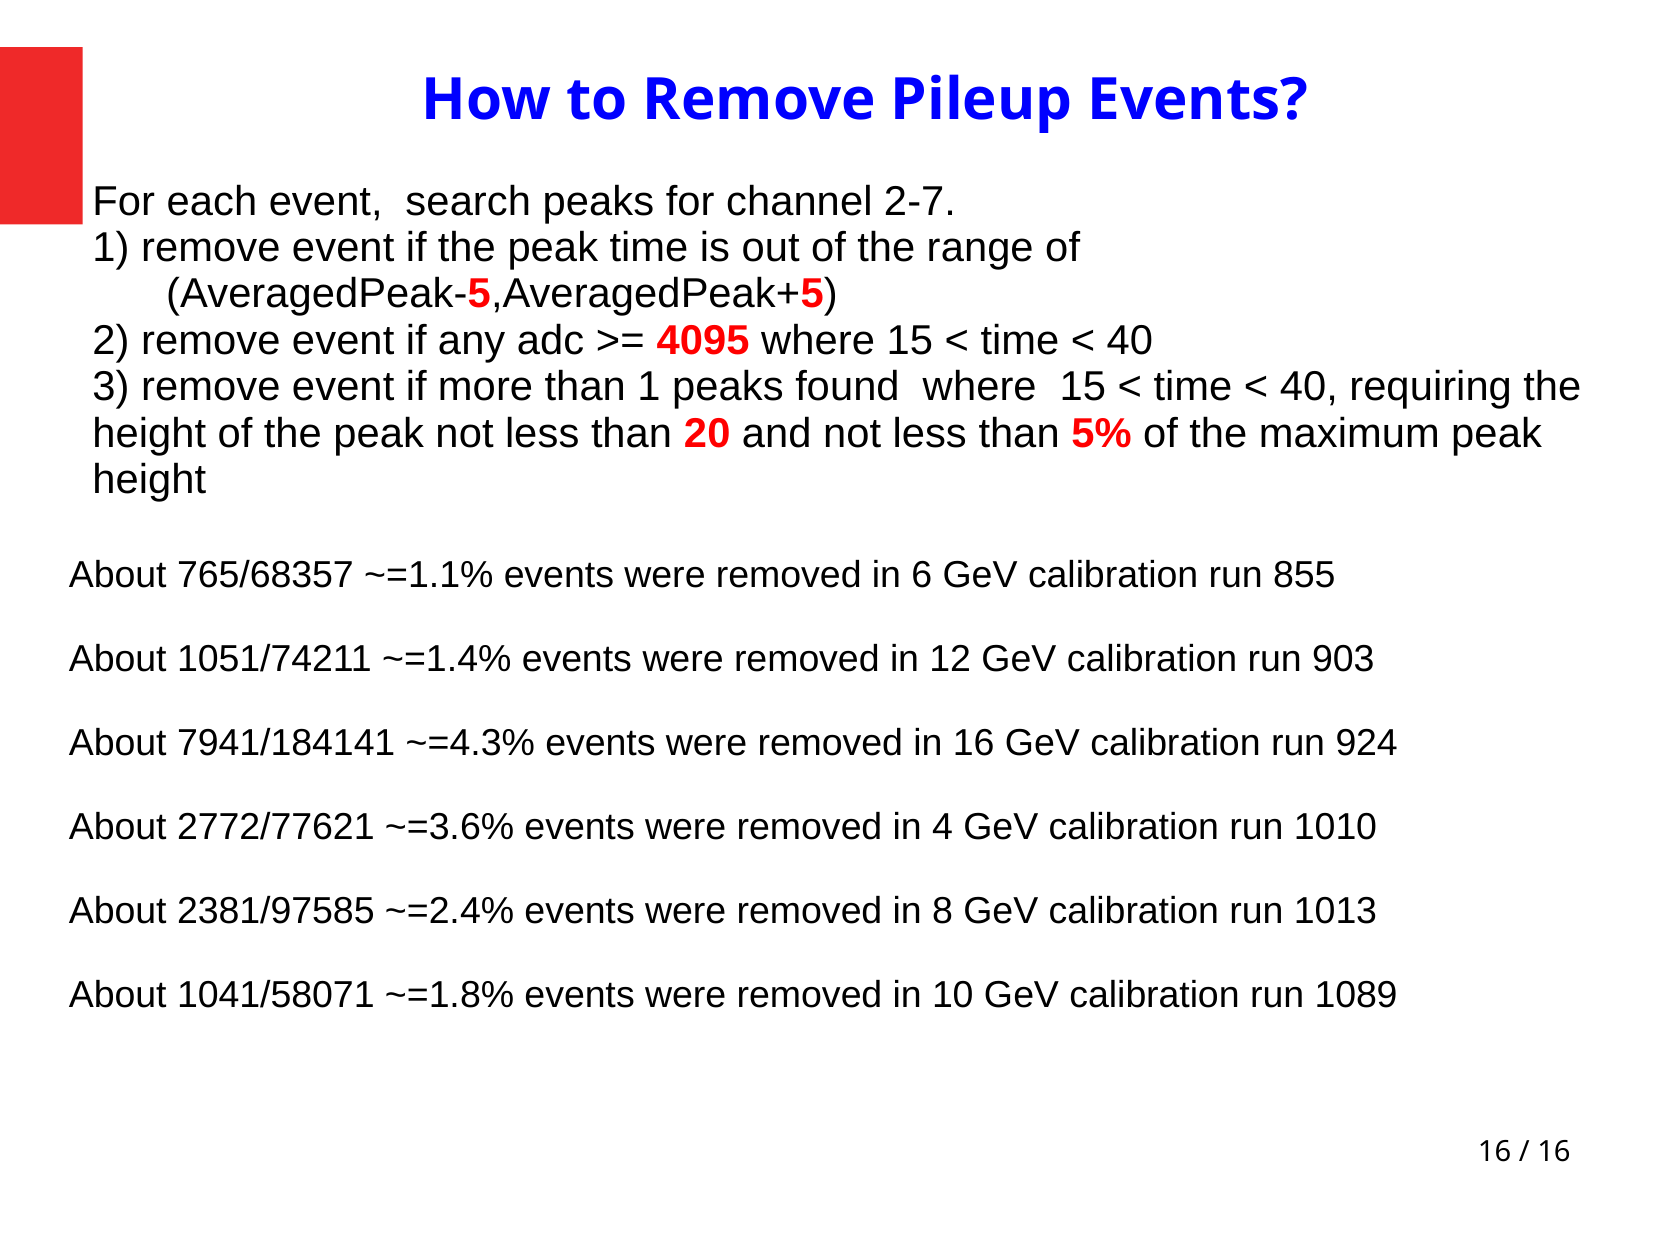

# How to Remove Pileup Events?
For each event, search peaks for channel 2-7.
1) remove event if the peak time is out of the range of
	(AveragedPeak-5,AveragedPeak+5)
2) remove event if any adc >= 4095 where 15 < time < 40
3) remove event if more than 1 peaks found where 15 < time < 40, requiring the height of the peak not less than 20 and not less than 5% of the maximum peak height
About 765/68357 ~=1.1% events were removed in 6 GeV calibration run 855
About 1051/74211 ~=1.4% events were removed in 12 GeV calibration run 903
About 7941/184141 ~=4.3% events were removed in 16 GeV calibration run 924
About 2772/77621 ~=3.6% events were removed in 4 GeV calibration run 1010
About 2381/97585 ~=2.4% events were removed in 8 GeV calibration run 1013
About 1041/58071 ~=1.8% events were removed in 10 GeV calibration run 1089
16